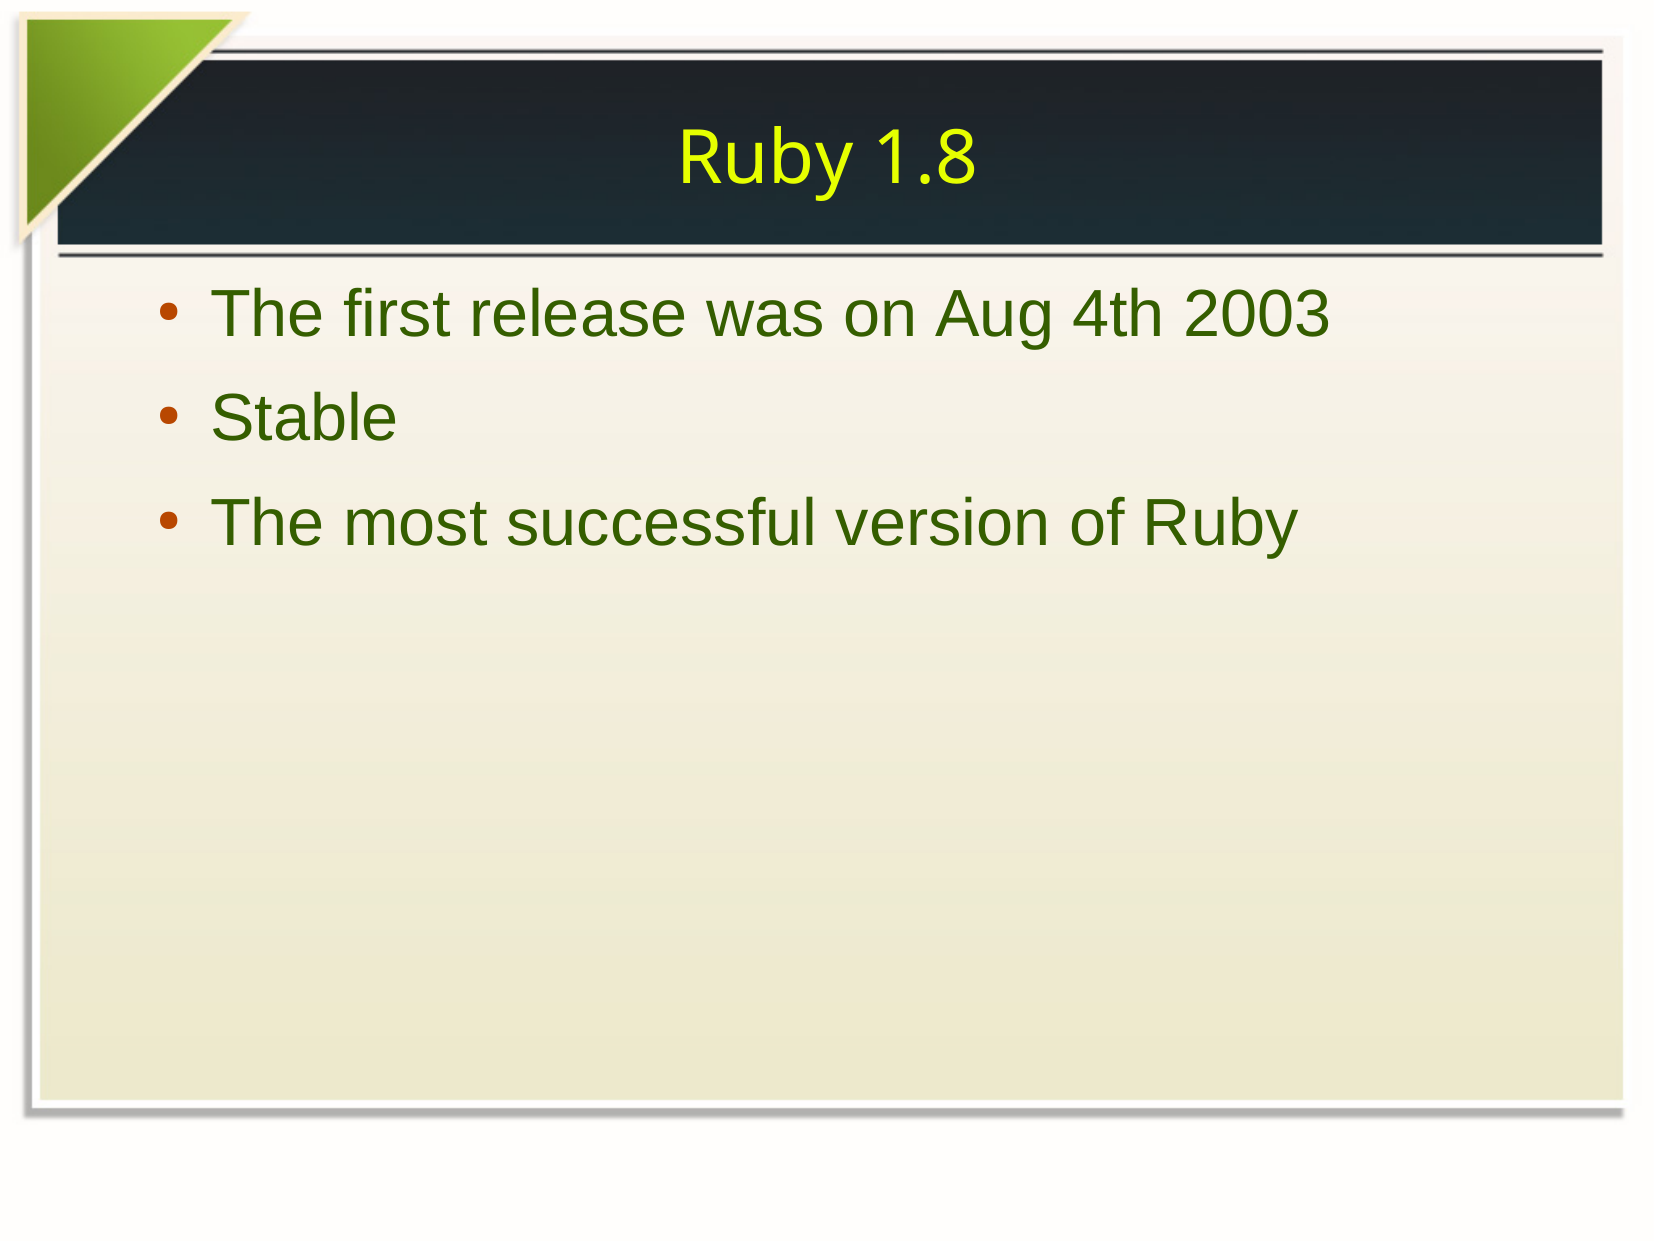

# Ruby 1.8
The first release was on Aug 4th 2003
Stable
The most successful version of Ruby